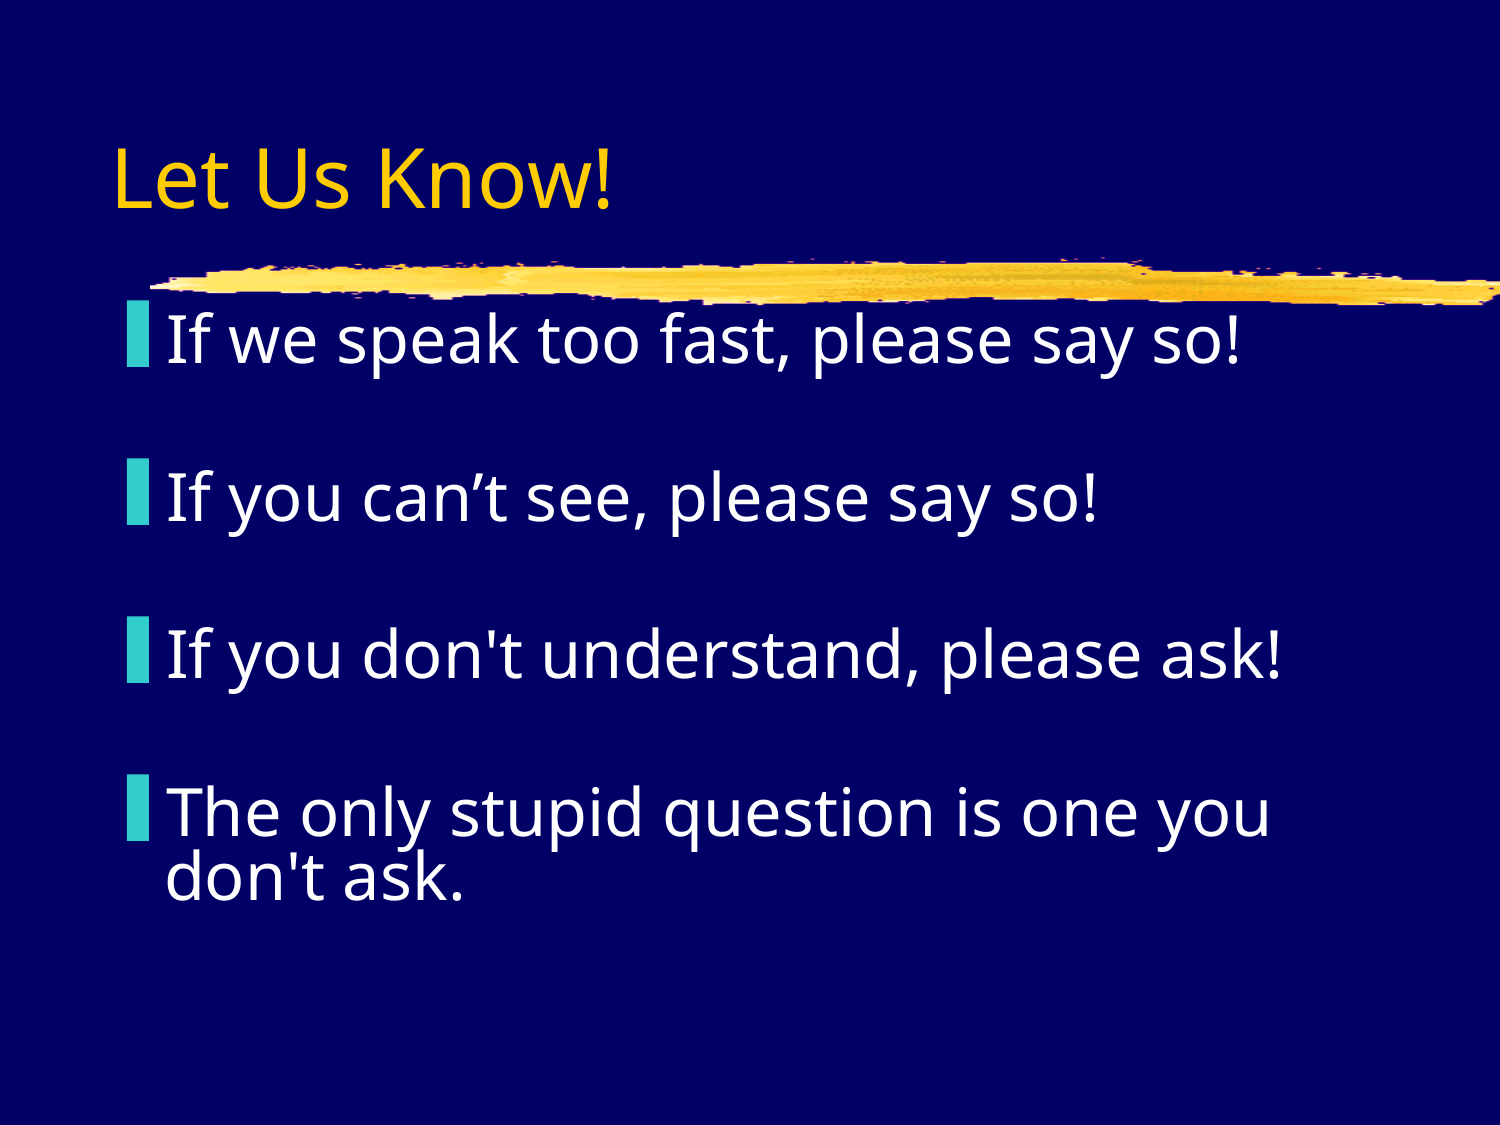

# Let Us Know!
If we speak too fast, please say so!
If you can’t see, please say so!
If you don't understand, please ask!
The only stupid question is one you don't ask.